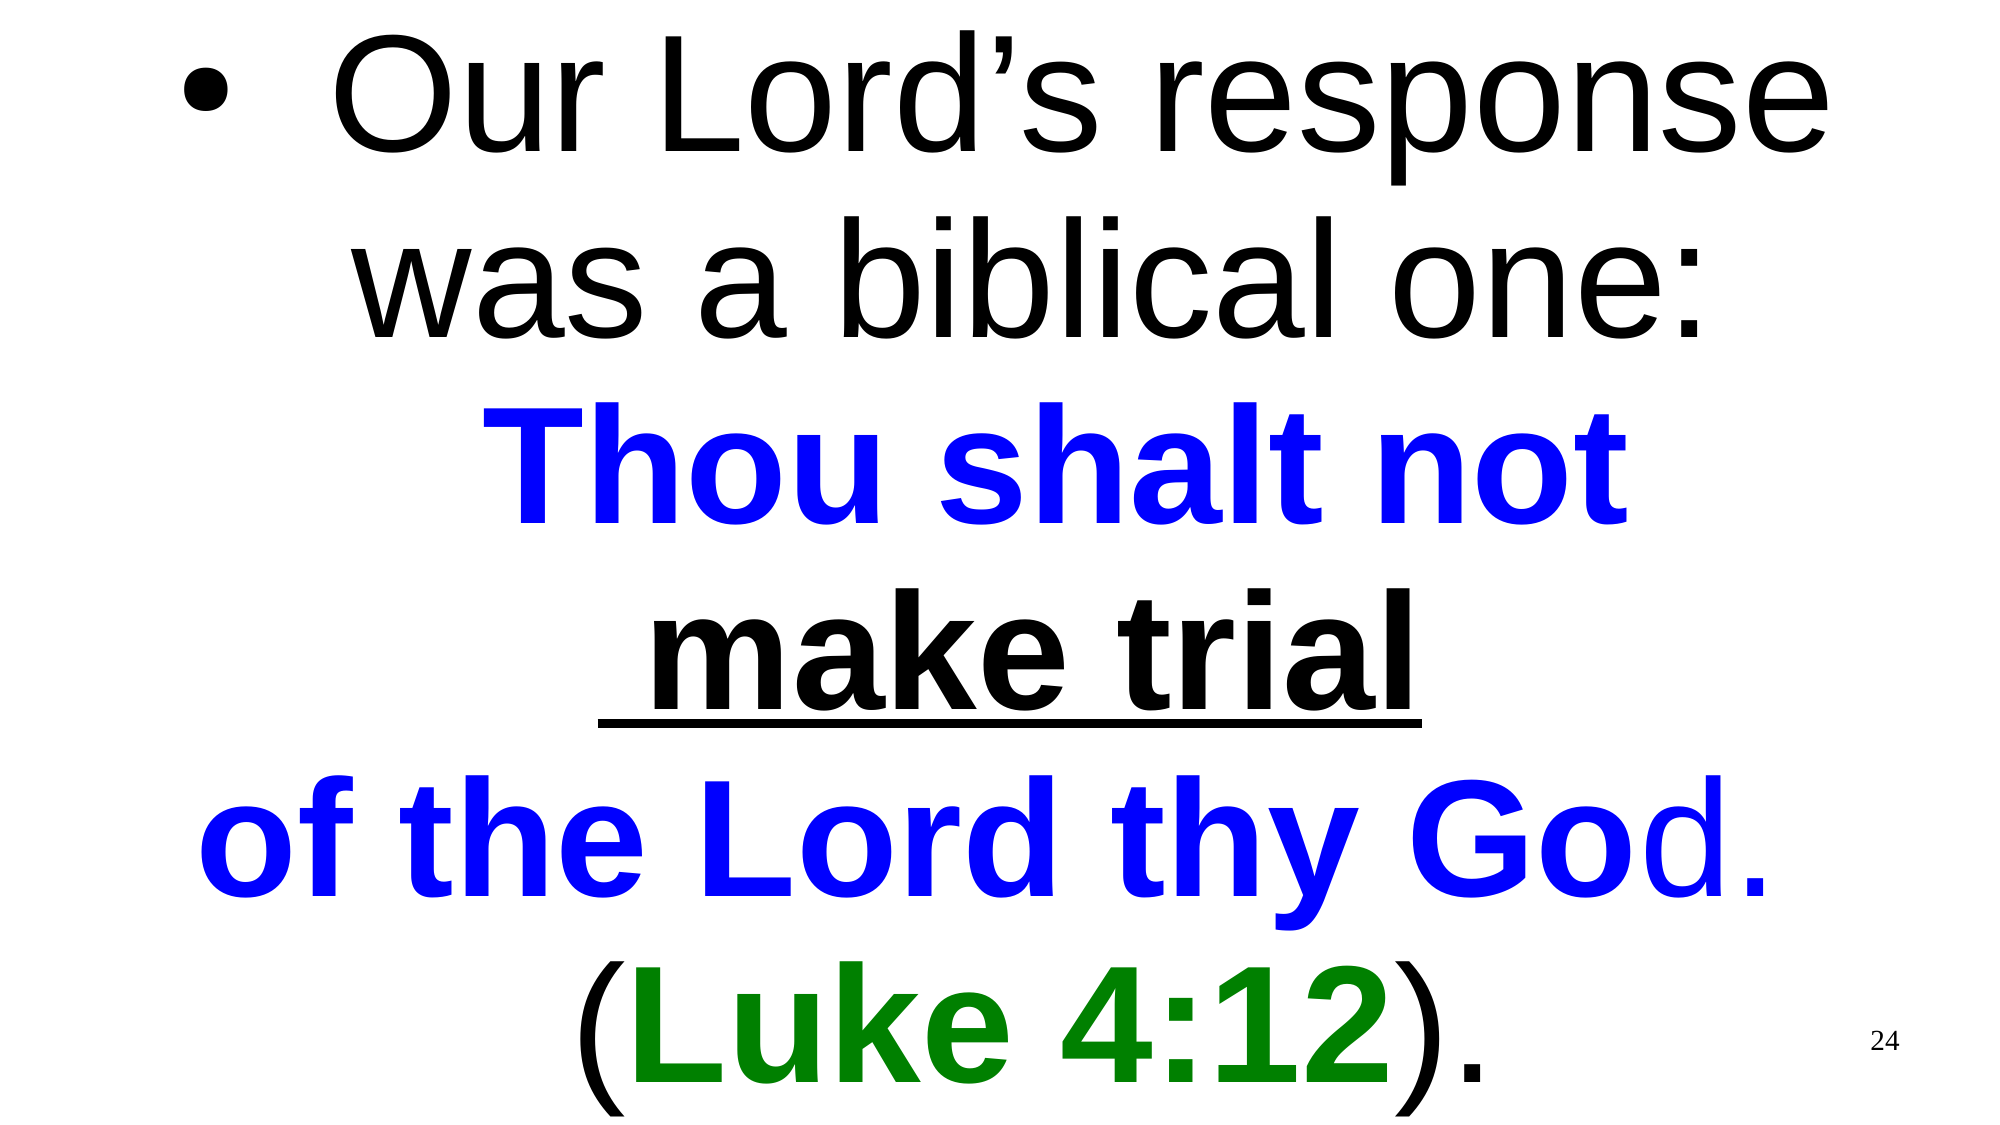

# Our Lord’s response was a biblical one: Thou shalt not make trial of the Lord thy God.   (Luke 4:12).
24